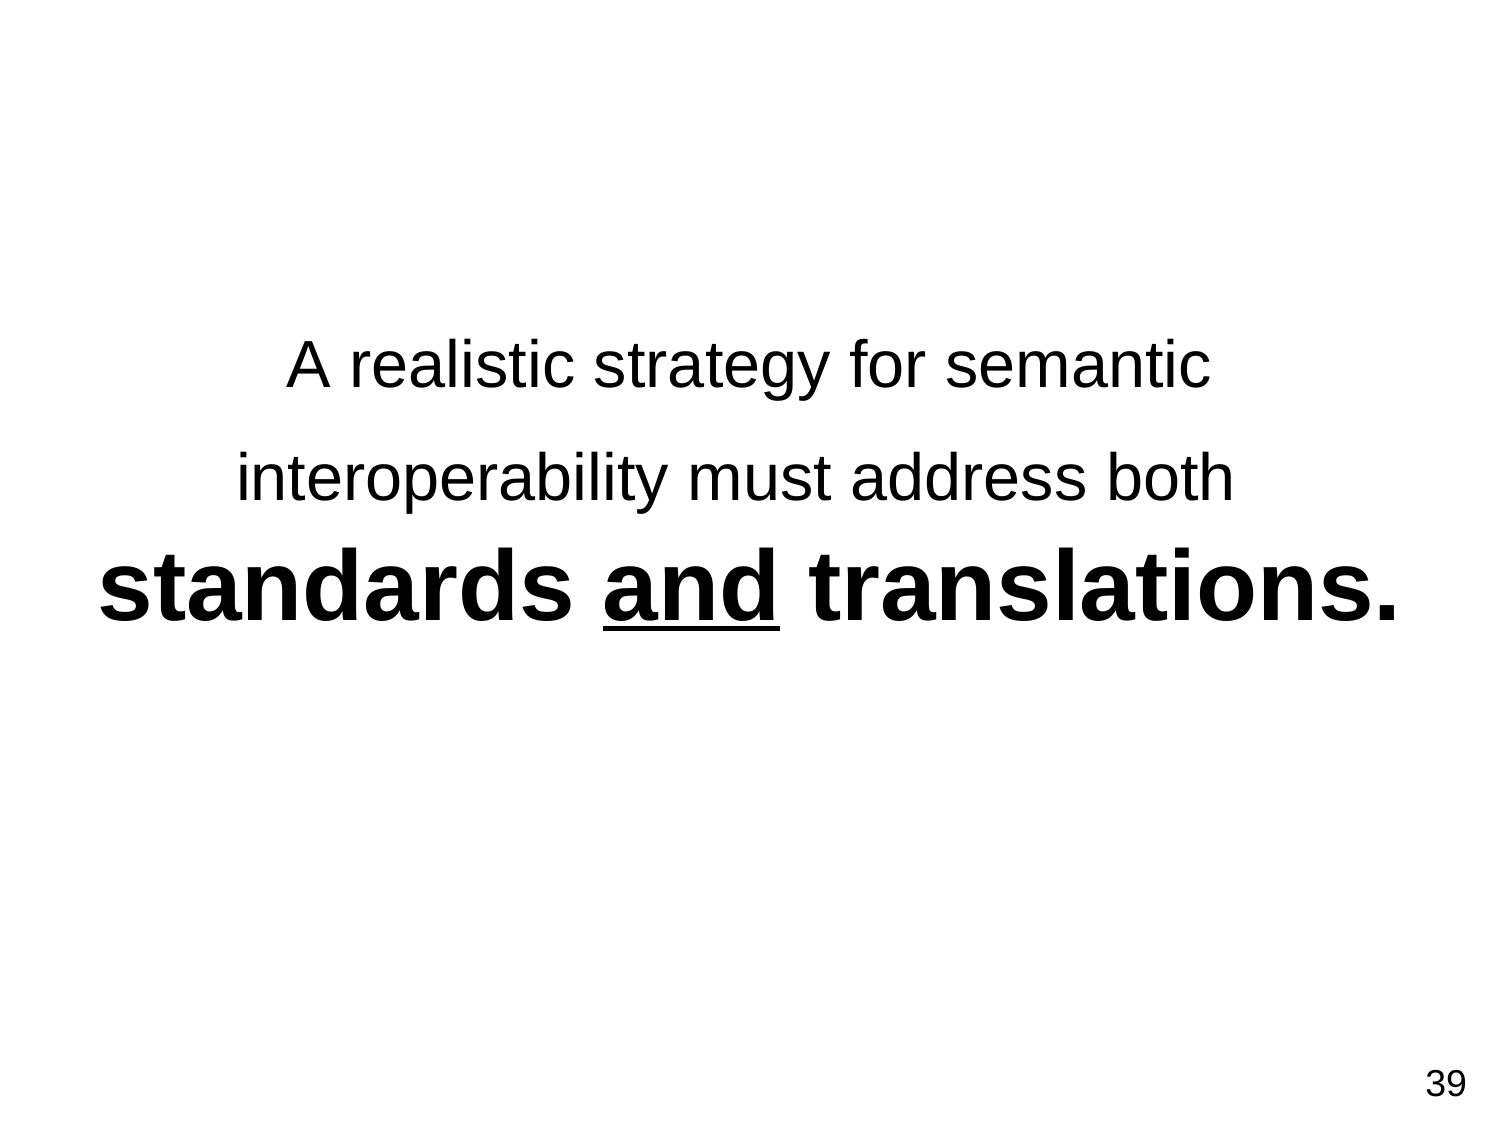

# A realistic strategy for semantic interoperability must address both standards and translations.
39